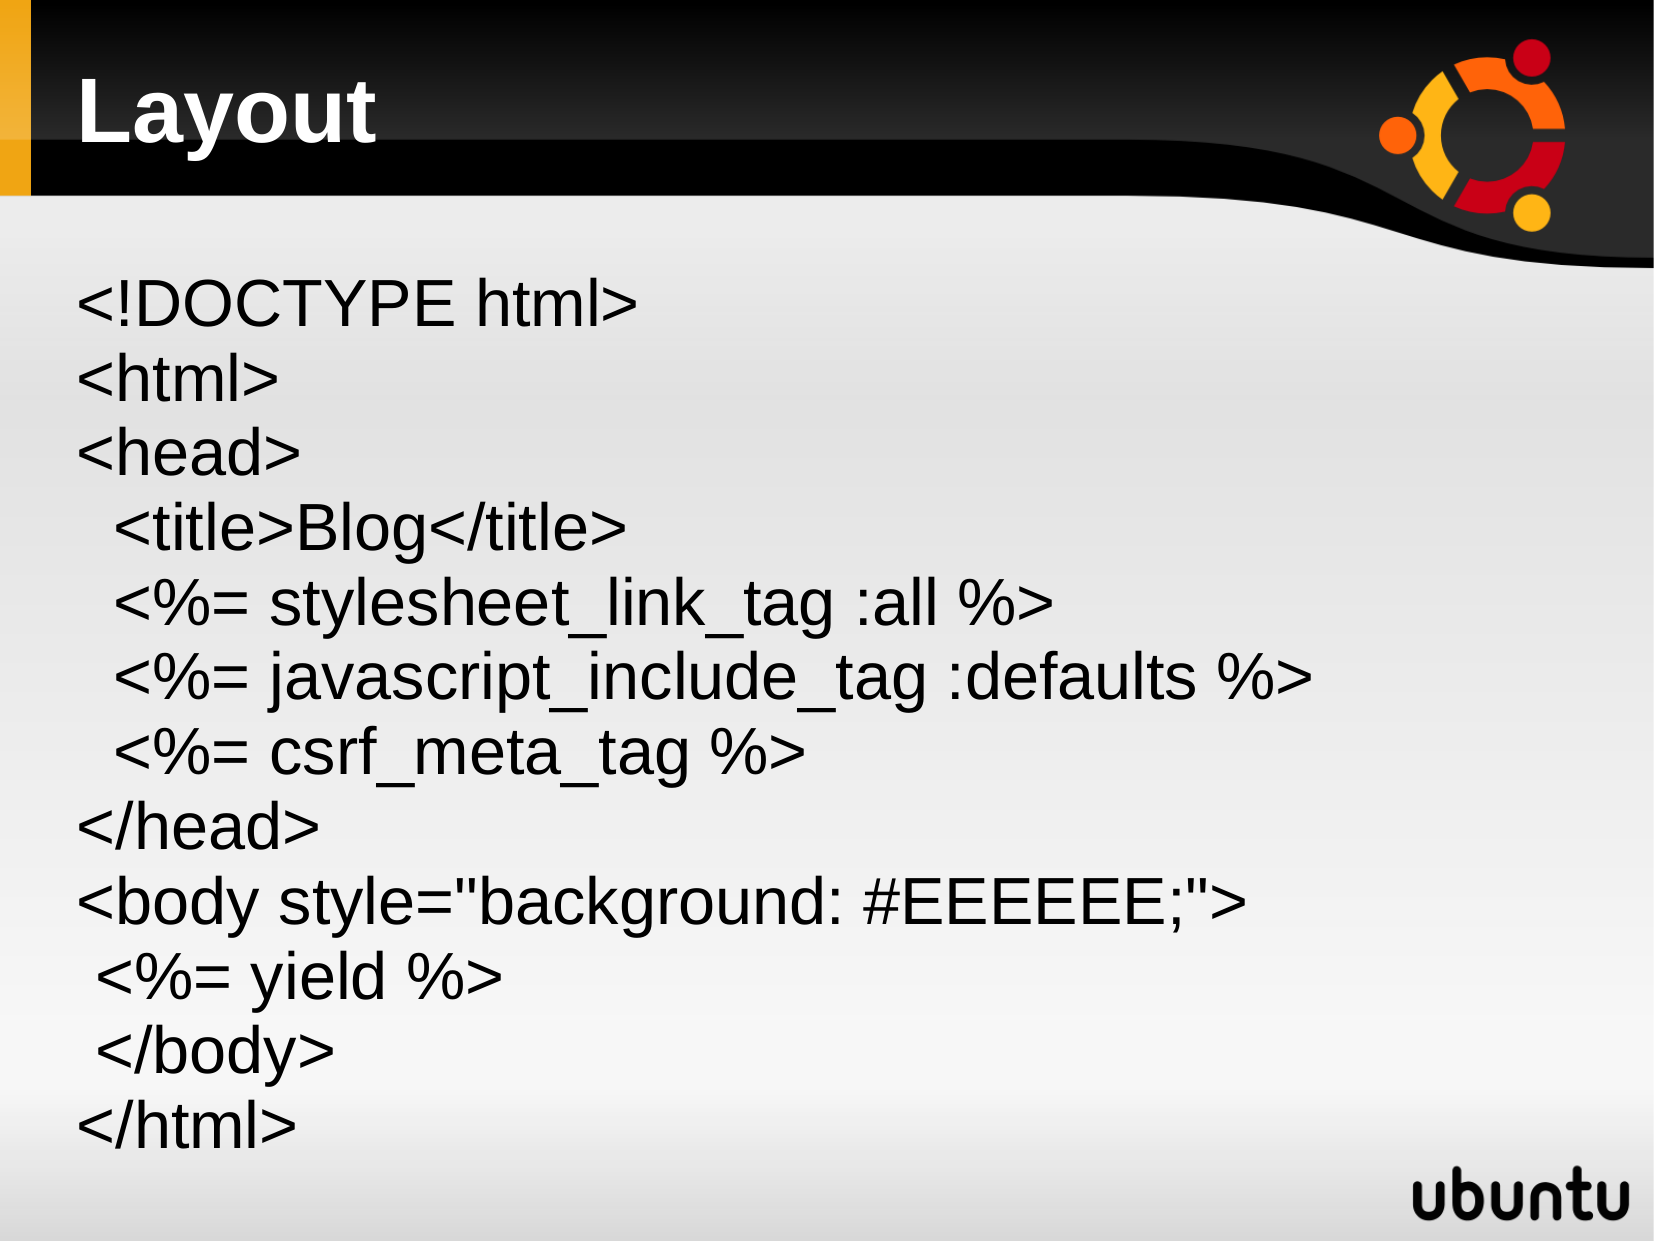

# Layout
<!DOCTYPE html>
<html>
<head>
 <title>Blog</title>
 <%= stylesheet_link_tag :all %>
 <%= javascript_include_tag :defaults %>
 <%= csrf_meta_tag %>
</head>
<body style="background: #EEEEEE;">
 <%= yield %>
 </body>
</html>